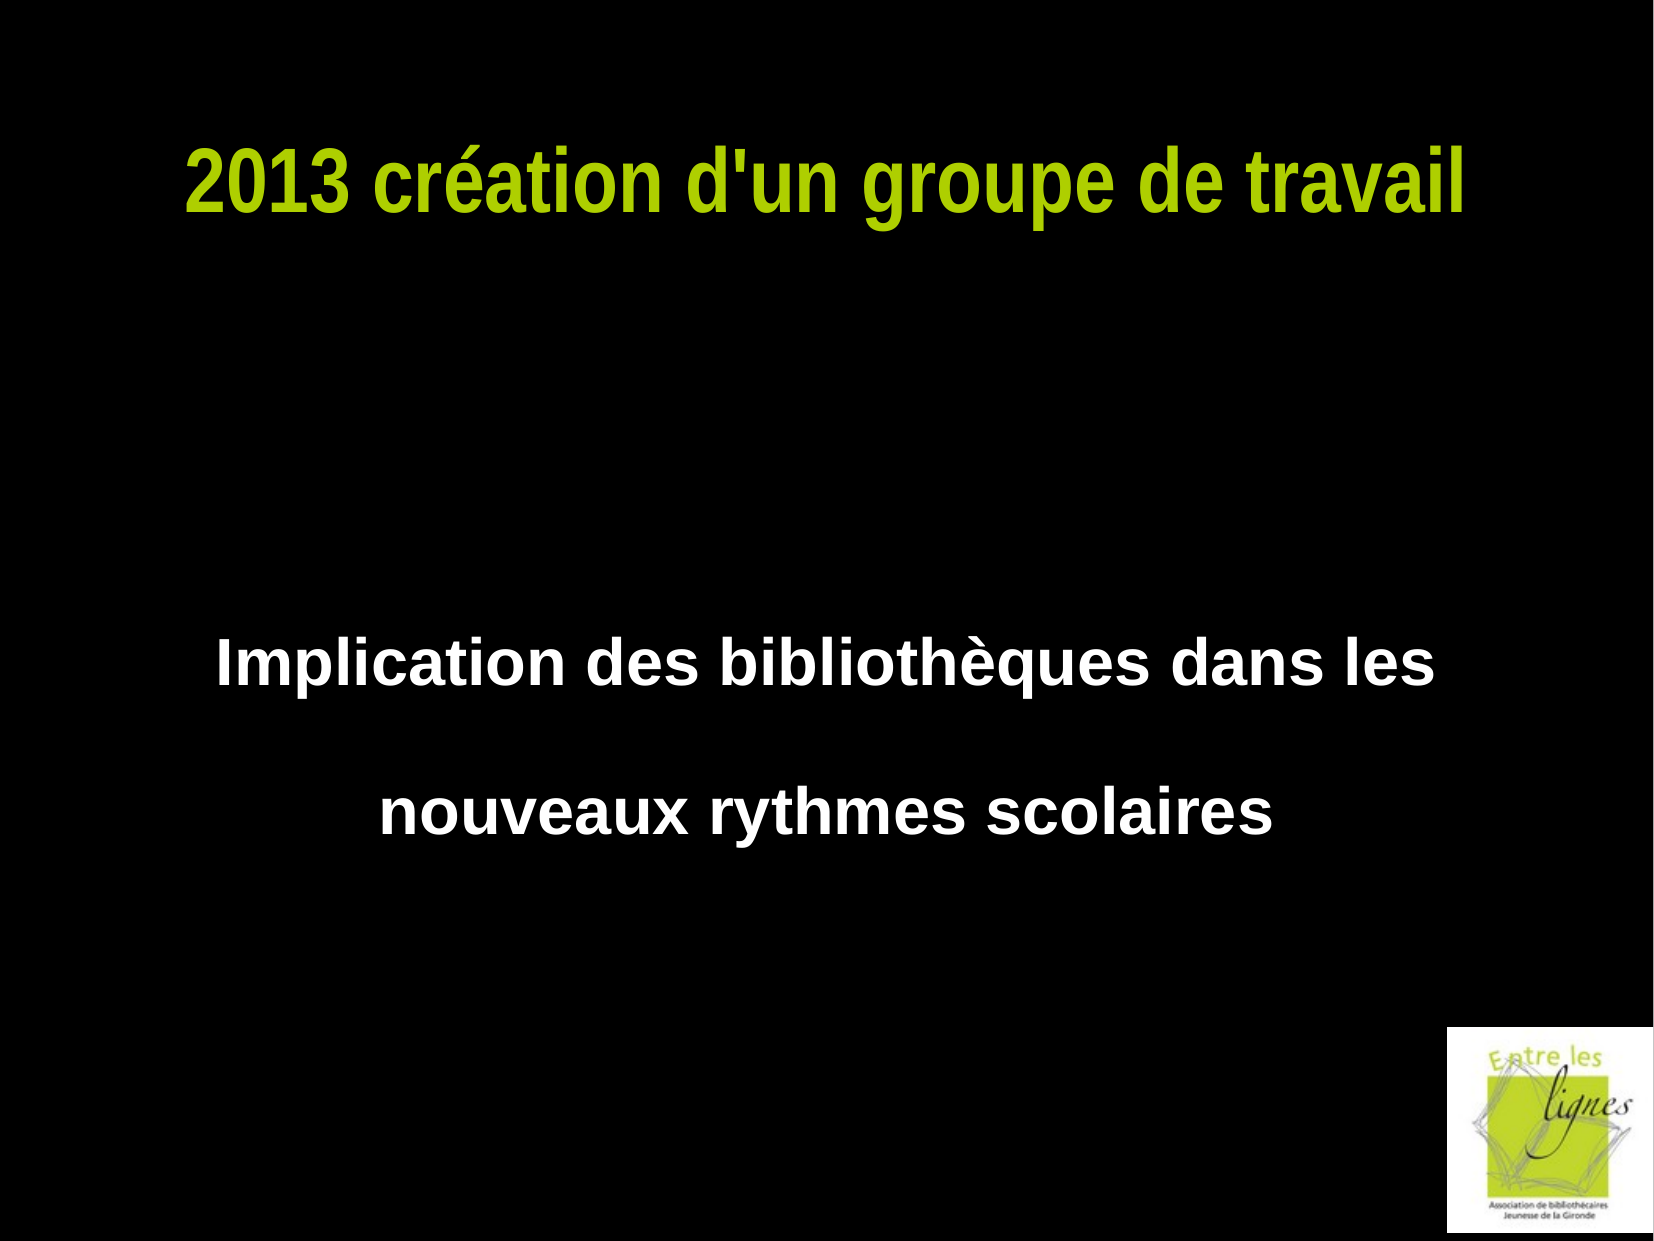

2013 création d'un groupe de travail
# Implication des bibliothèques dans les nouveaux rythmes scolaires